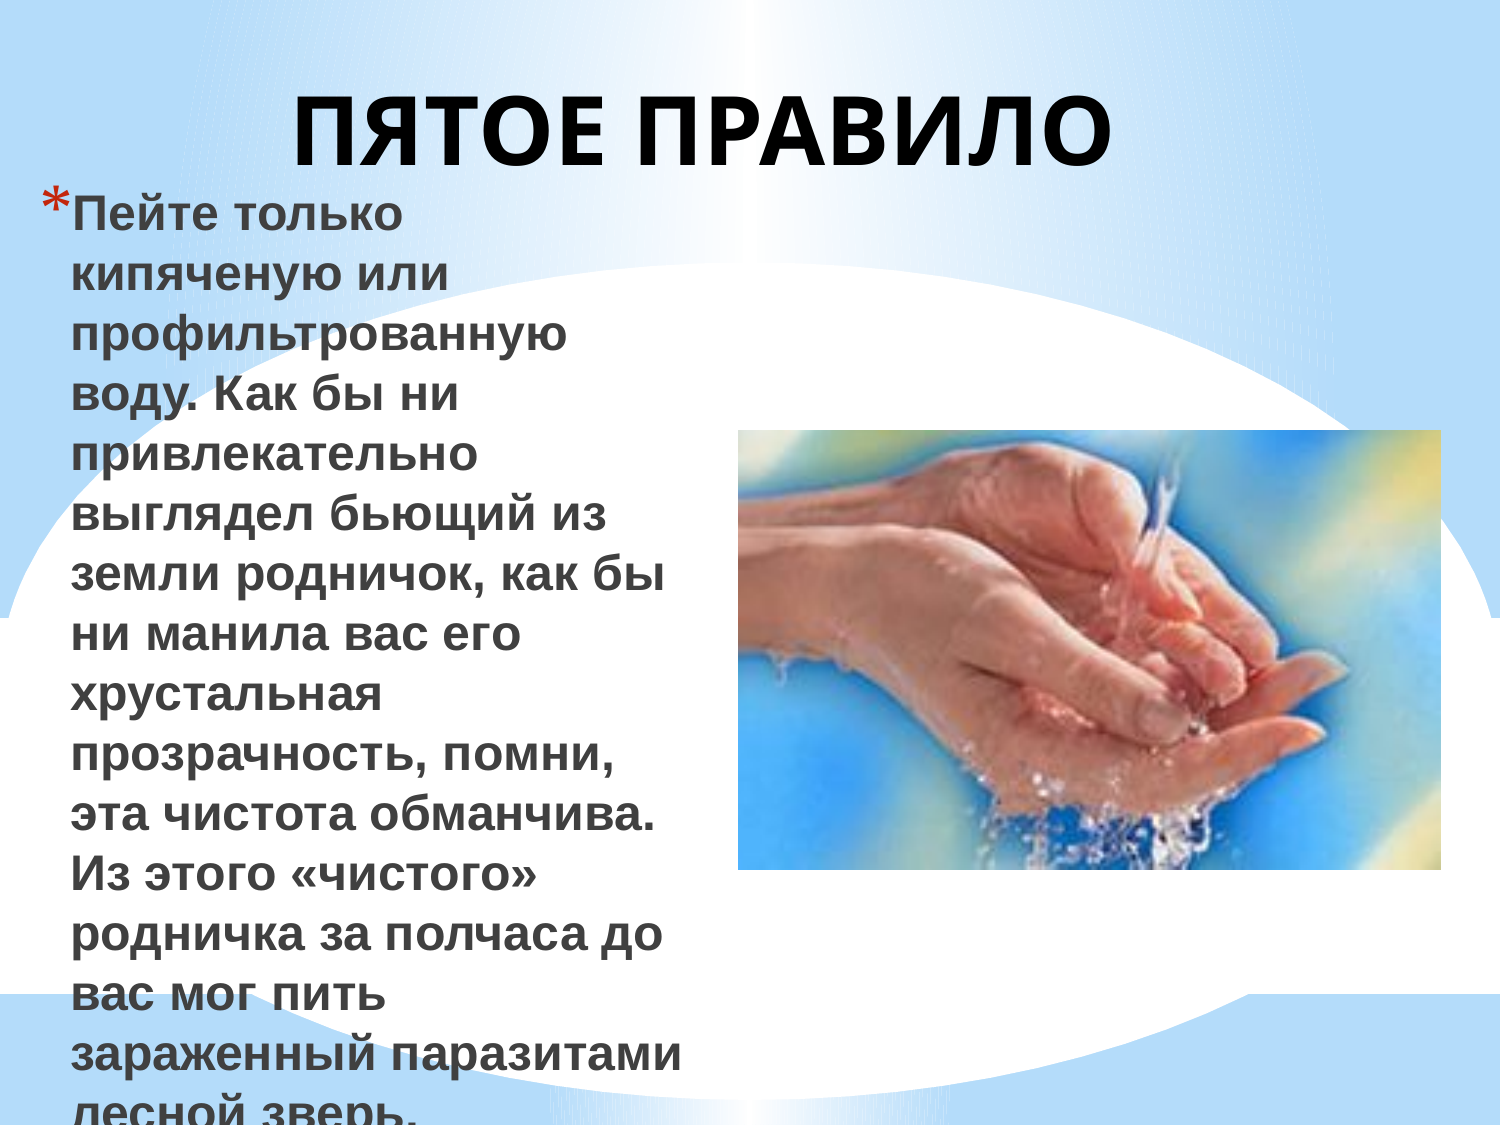

# ПЯТОЕ ПРАВИЛО
Пейте только кипяченую или профильтрованную воду. Как бы ни привлекательно выглядел бьющий из земли родничок, как бы ни манила вас его хрустальная прозрачность, помни, эта чистота обманчива. Из этого «чистого» родничка за полчаса до вас мог пить зараженный паразитами лесной зверь.